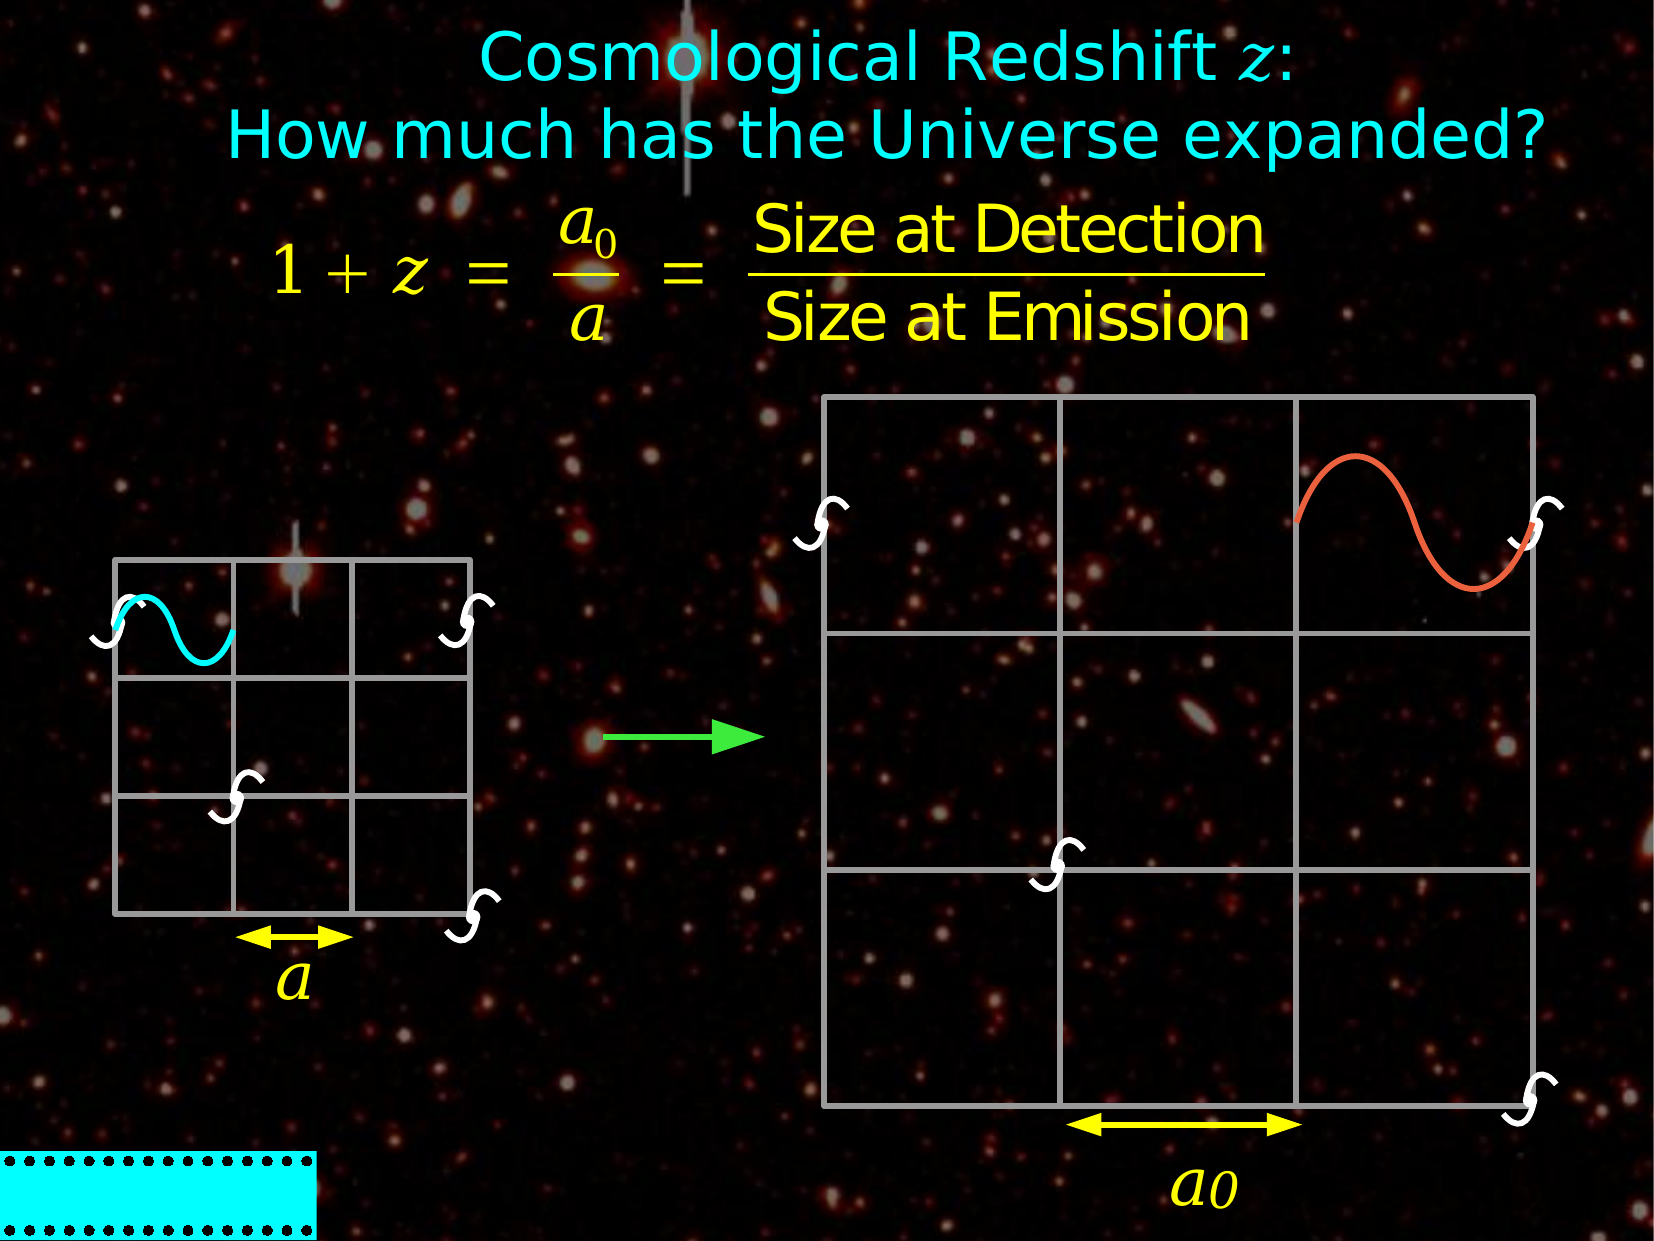

Cosmological Redshift z:
How much has the Universe expanded?
a
a0